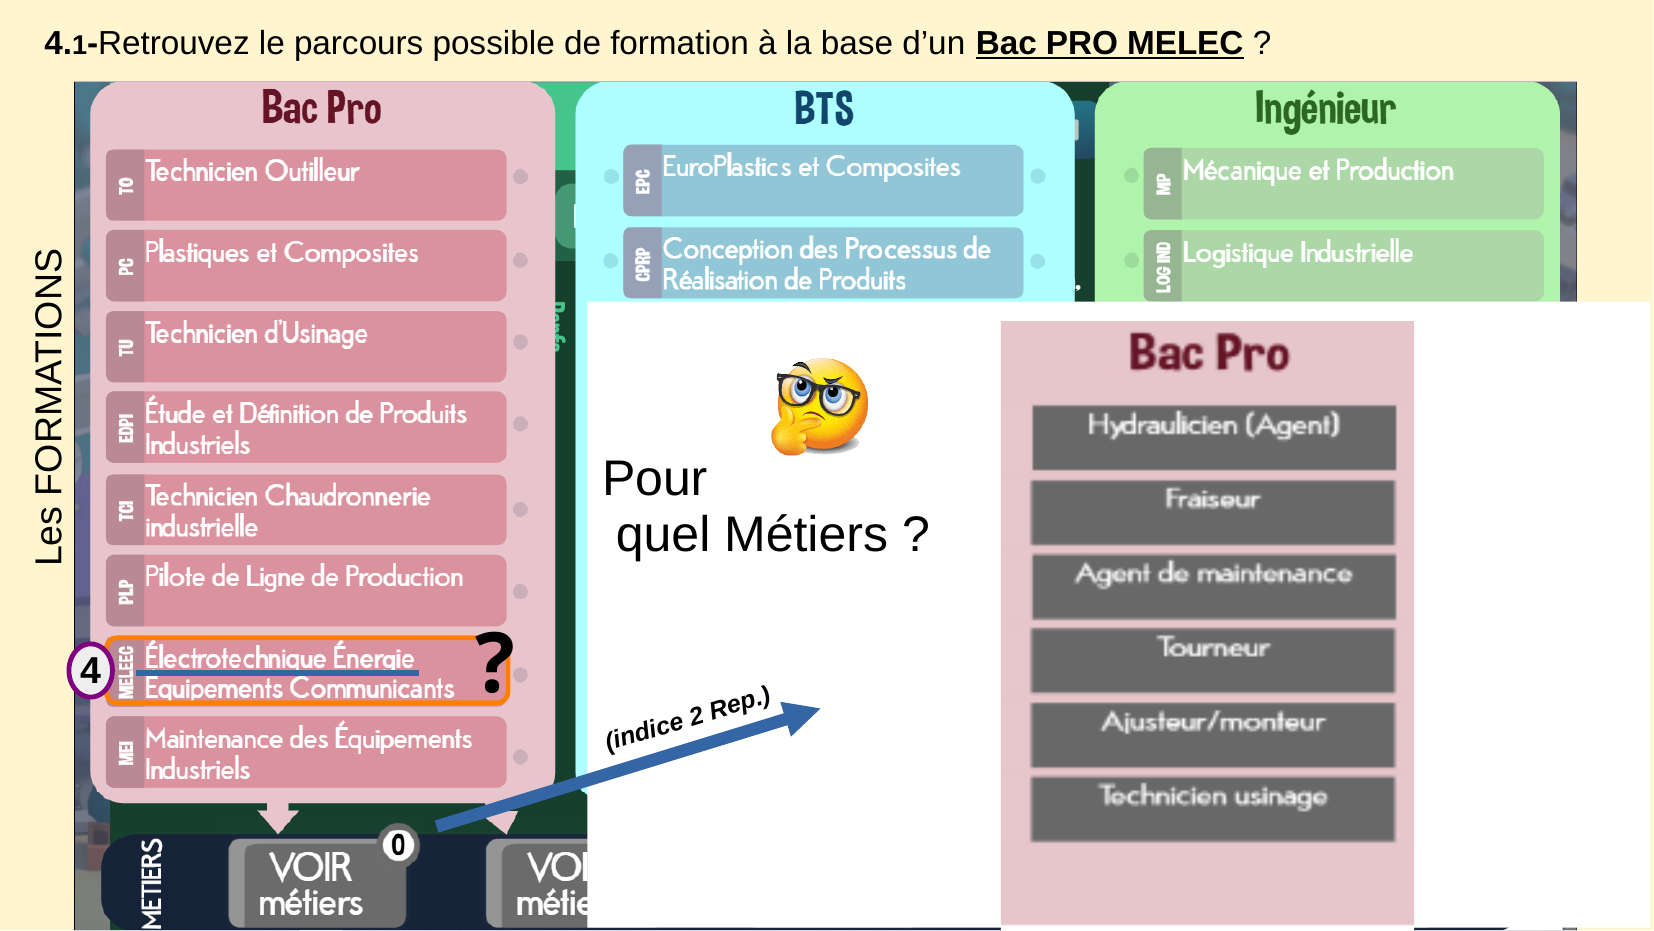

4.1-Retrouvez le parcours possible de formation à la base d’un Bac PRO MELEC ?
Les FORMATIONS
Pour
 quel Métiers ?
?
4
(indice 2 Rep.)